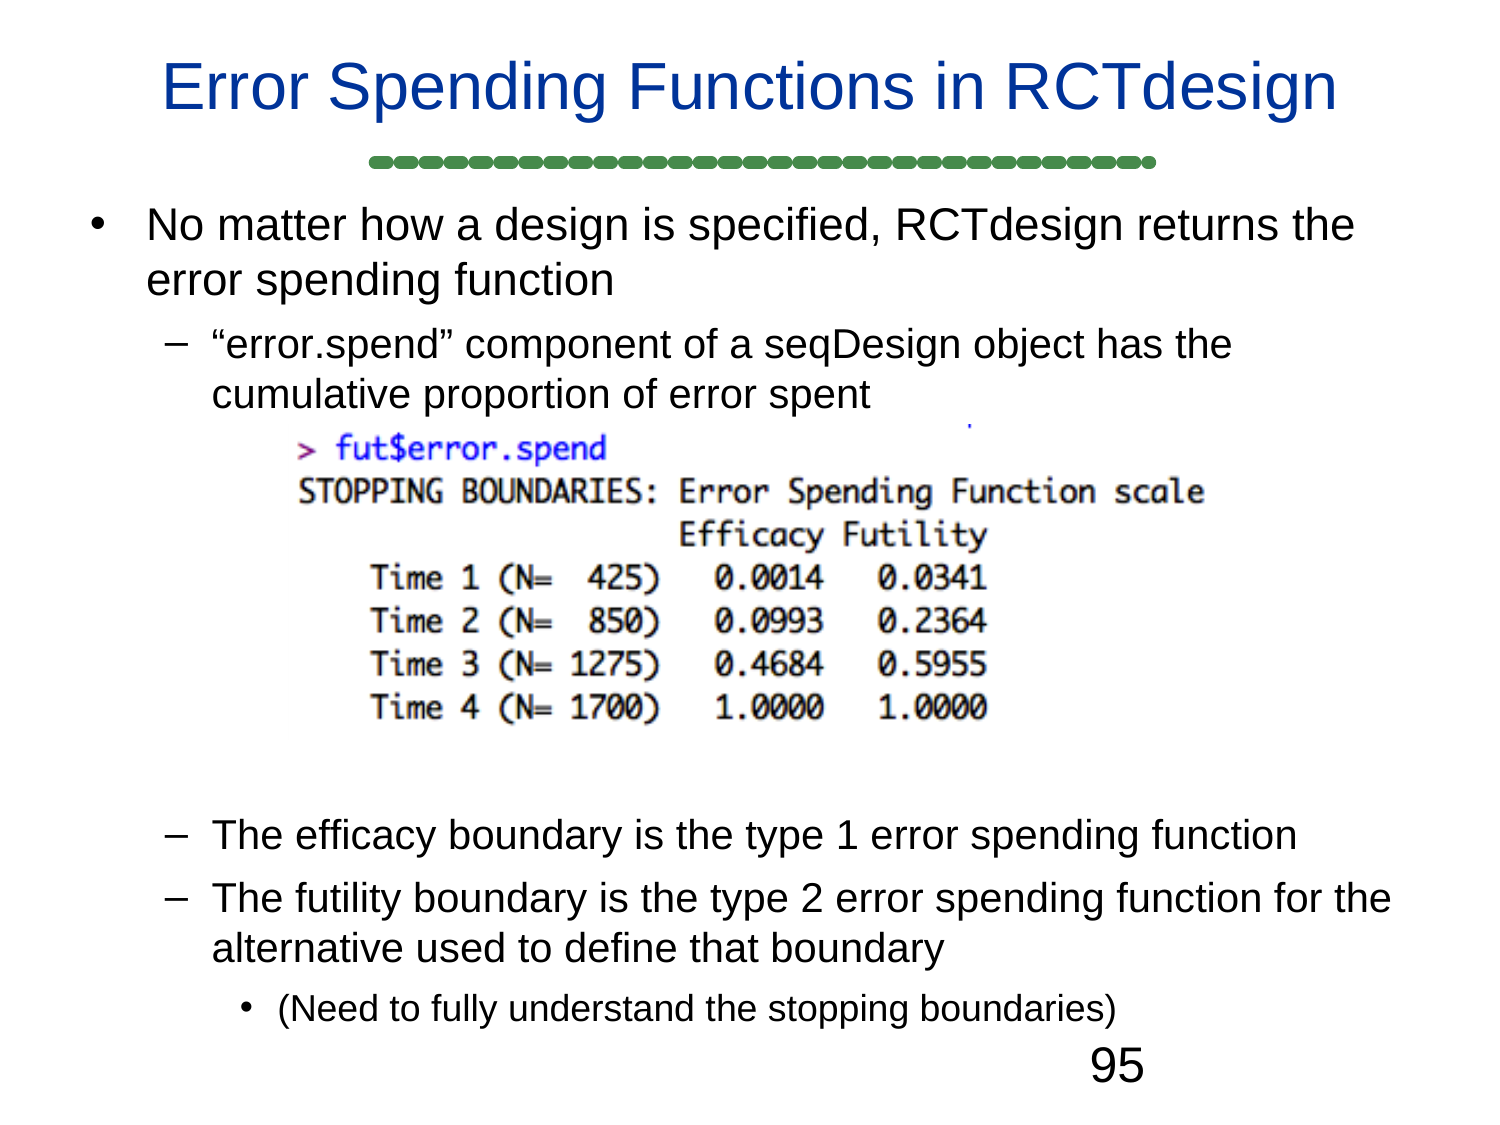

# Error Spending Functions in RCTdesign
No matter how a design is specified, RCTdesign returns the error spending function
“error.spend” component of a seqDesign object has the cumulative proportion of error spent
The efficacy boundary is the type 1 error spending function
The futility boundary is the type 2 error spending function for the alternative used to define that boundary
(Need to fully understand the stopping boundaries)
95